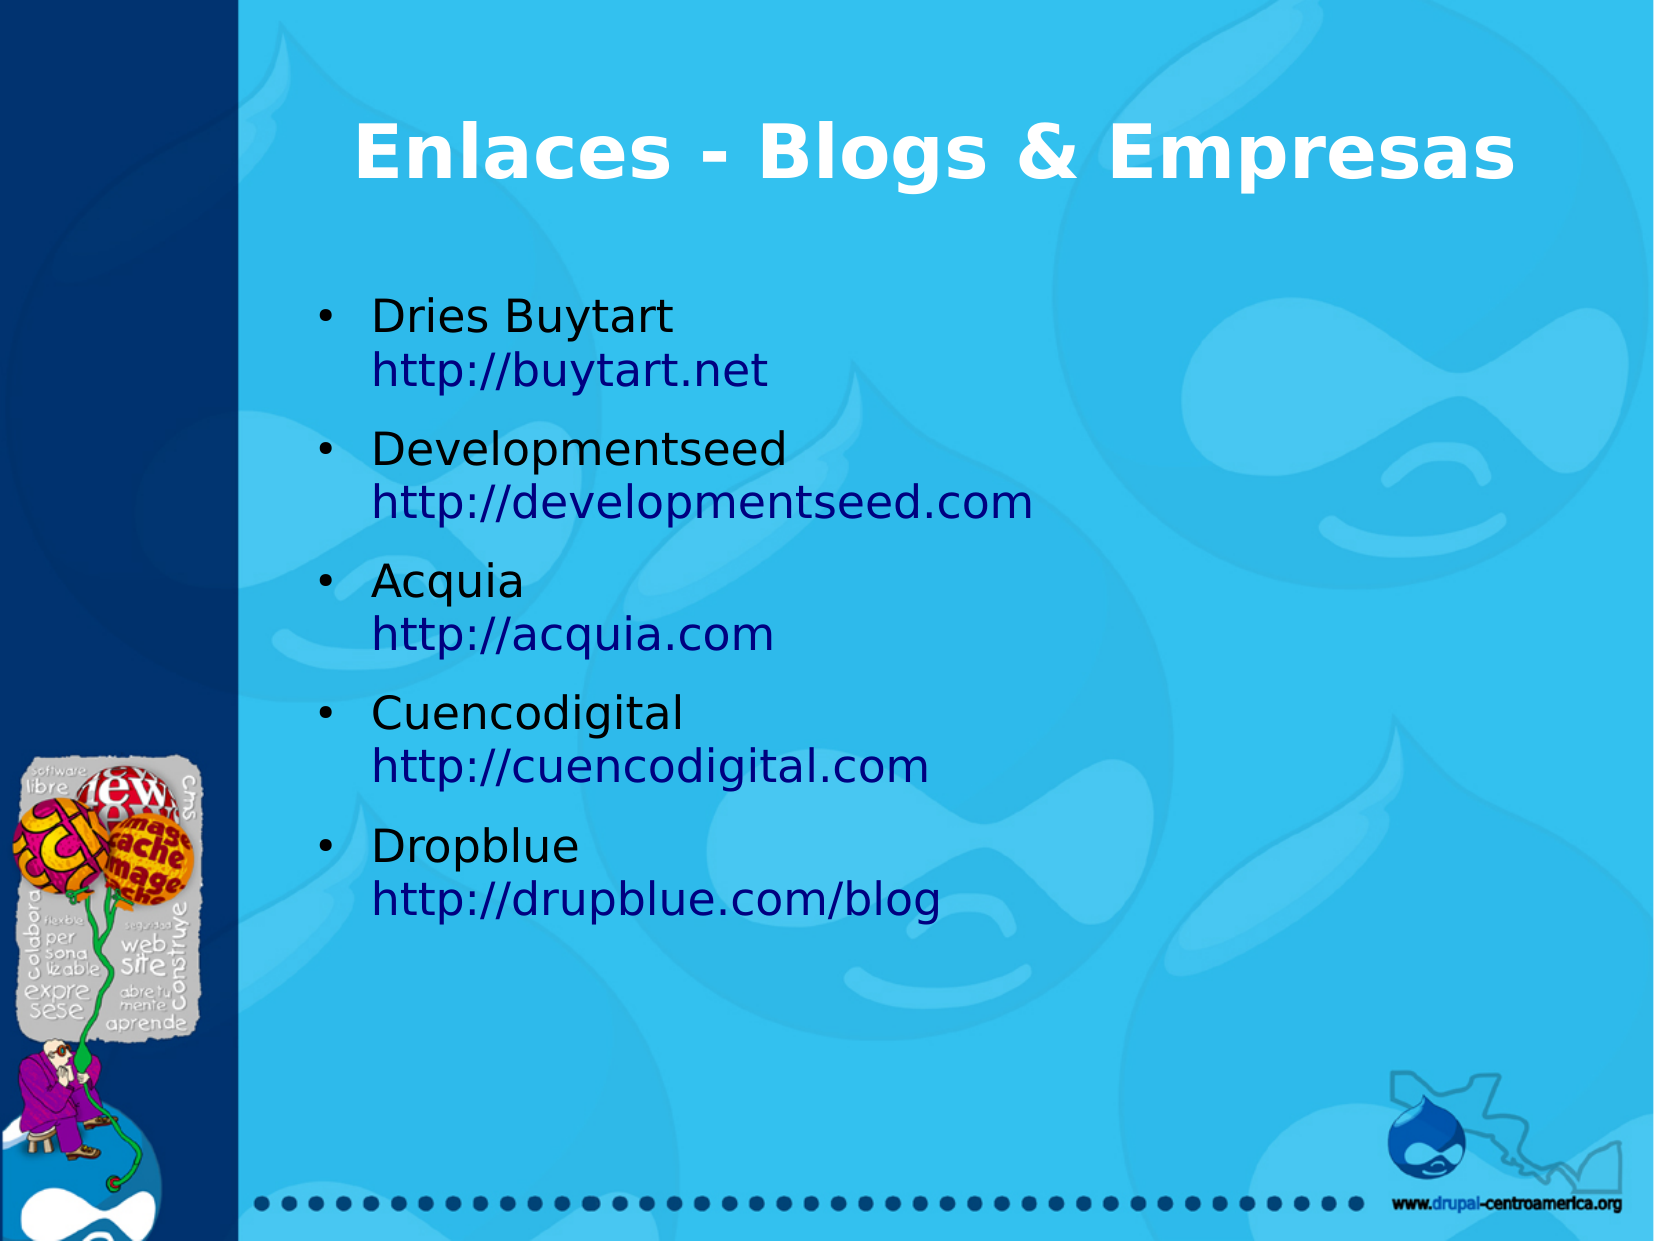

# Enlaces - Blogs & Empresas
Dries Buytart
http://buytart.net
Developmentseed
http://developmentseed.com
Acquia
http://acquia.com
Cuencodigital
http://cuencodigital.com
Dropblue
http://drupblue.com/blog